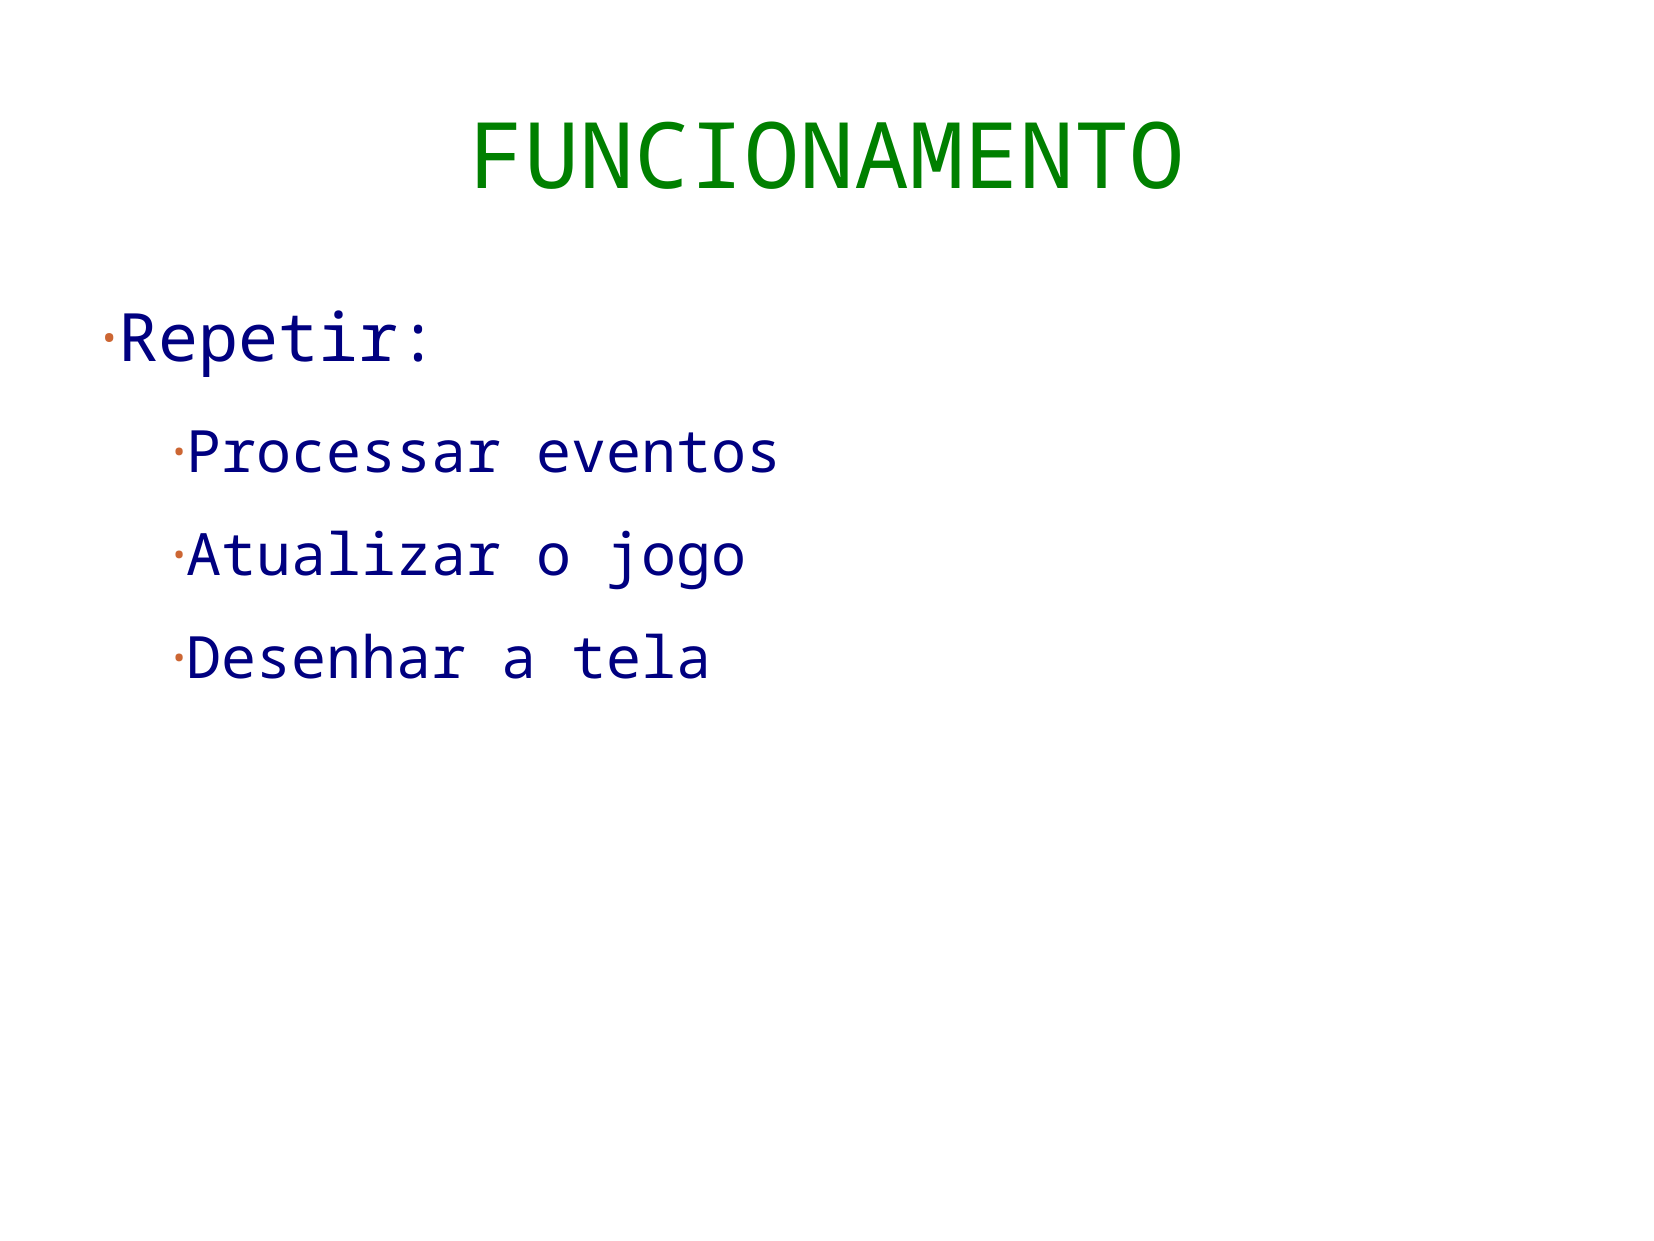

# FUNCIONAMENTO
Repetir:
Processar eventos
Atualizar o jogo
Desenhar a tela